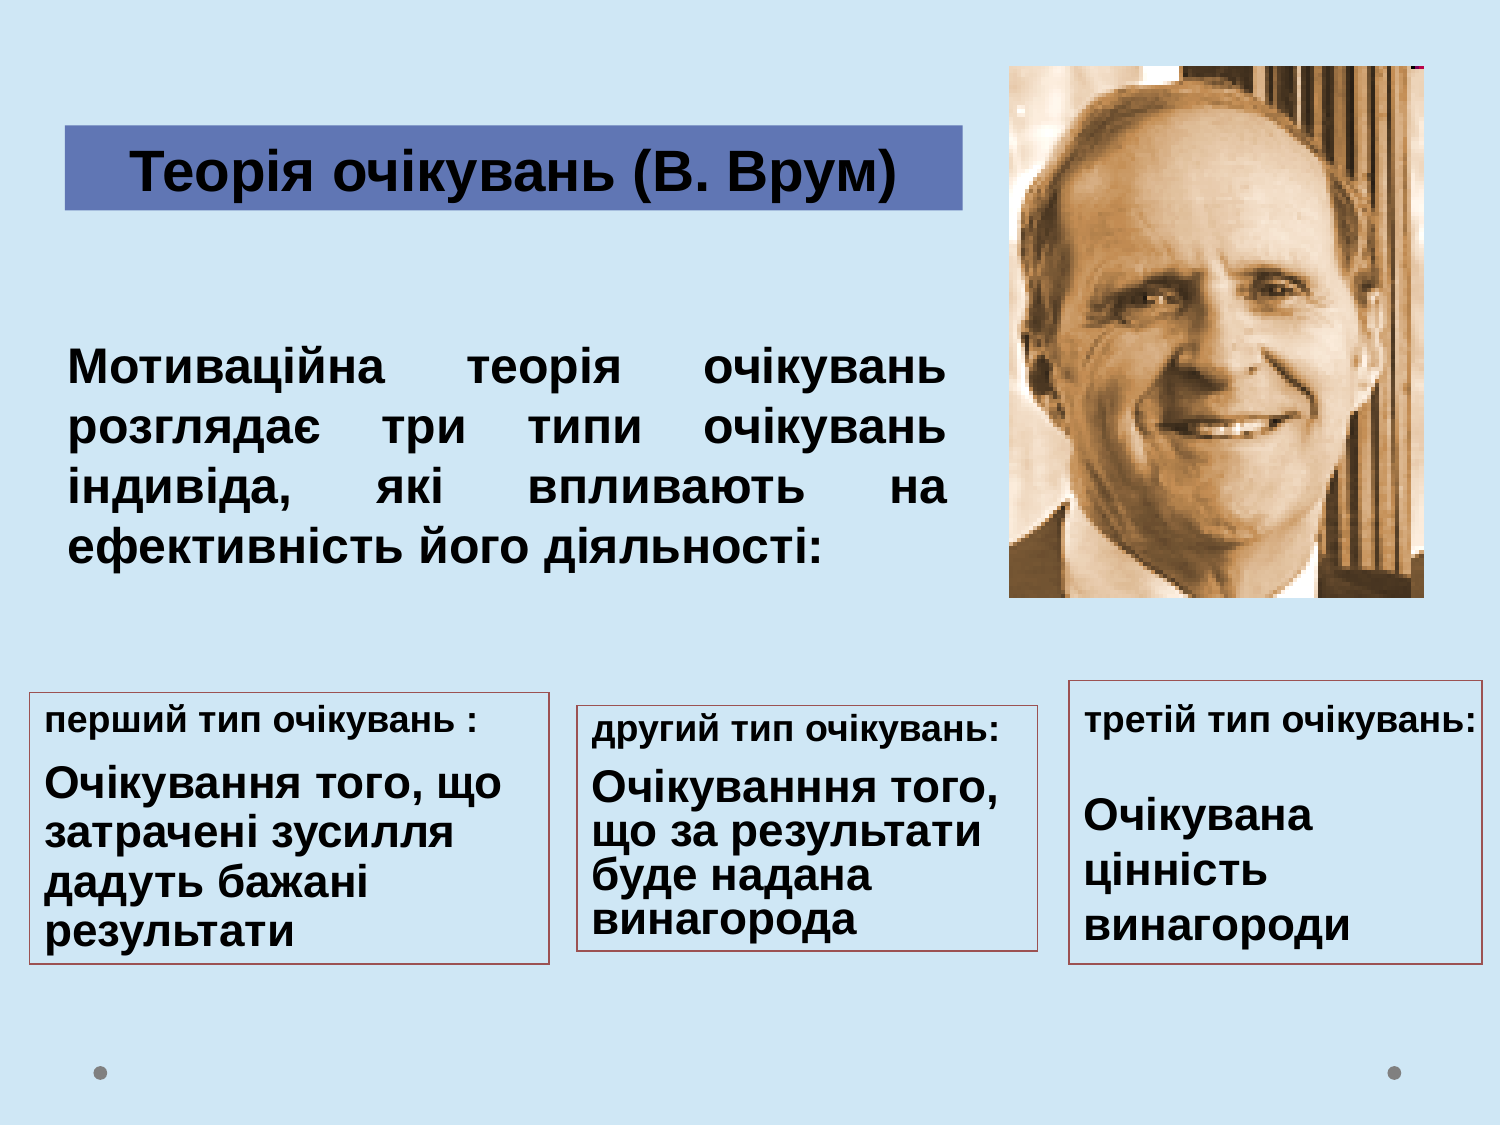

Теорія очікувань (В. Врум)
Мотиваційна теорія очікувань розглядає три типи очікувань індивіда, які впливають на ефективність його діяльності:
третій тип очікувань:
Очікувана
цінність
винагороди
перший тип очікувань :
Очікування того, що затрачені зусилля дадуть бажані результати
другий тип очікувань:
Очікуванння того, що за результати буде надана винагорода